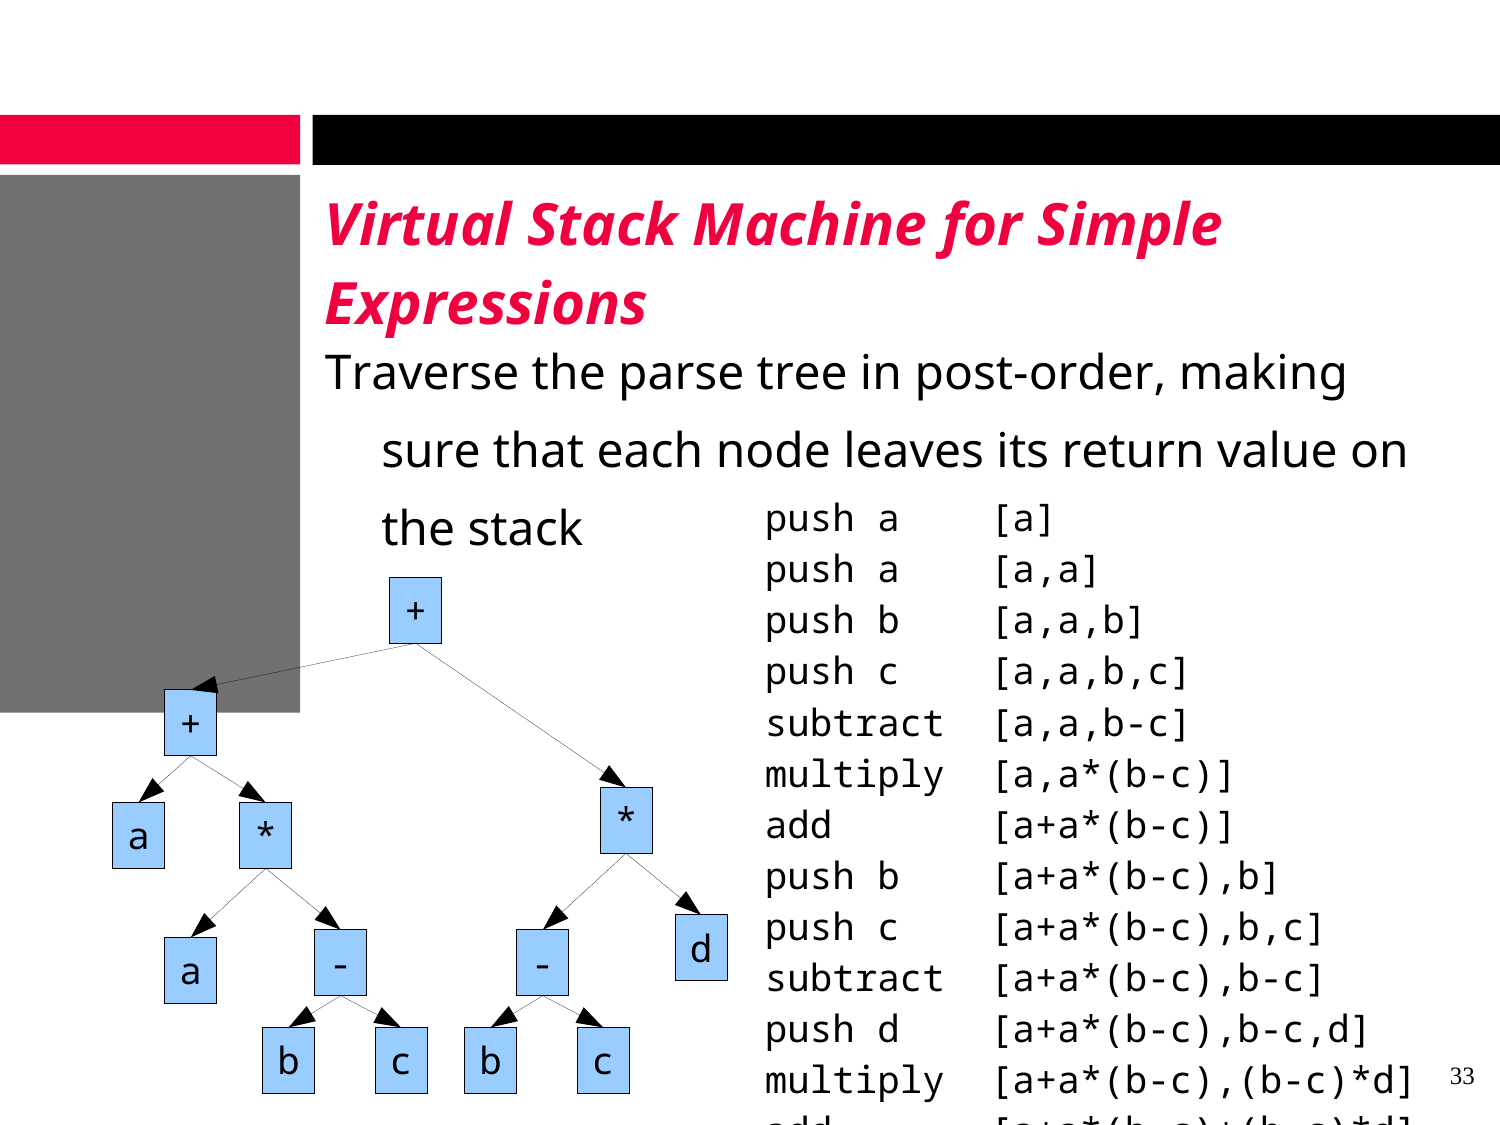

# Virtual Stack Machine for Simple Expressions
Traverse the parse tree in post-order, making sure that each node leaves its return value on the stack
push a [a]
push a [a,a]
push b [a,a,b]
push c [a,a,b,c]
subtract [a,a,b-c]
multiply [a,a*(b-c)]
add [a+a*(b-c)]
push b [a+a*(b-c),b]
push c [a+a*(b-c),b,c]
subtract [a+a*(b-c),b-c]
push d [a+a*(b-c),b-c,d]
multiply [a+a*(b-c),(b-c)*d]
add [a+a*(b-c)+(b-c)*d]
+
+
*
a
*
d
-
-
a
c
c
b
b
33